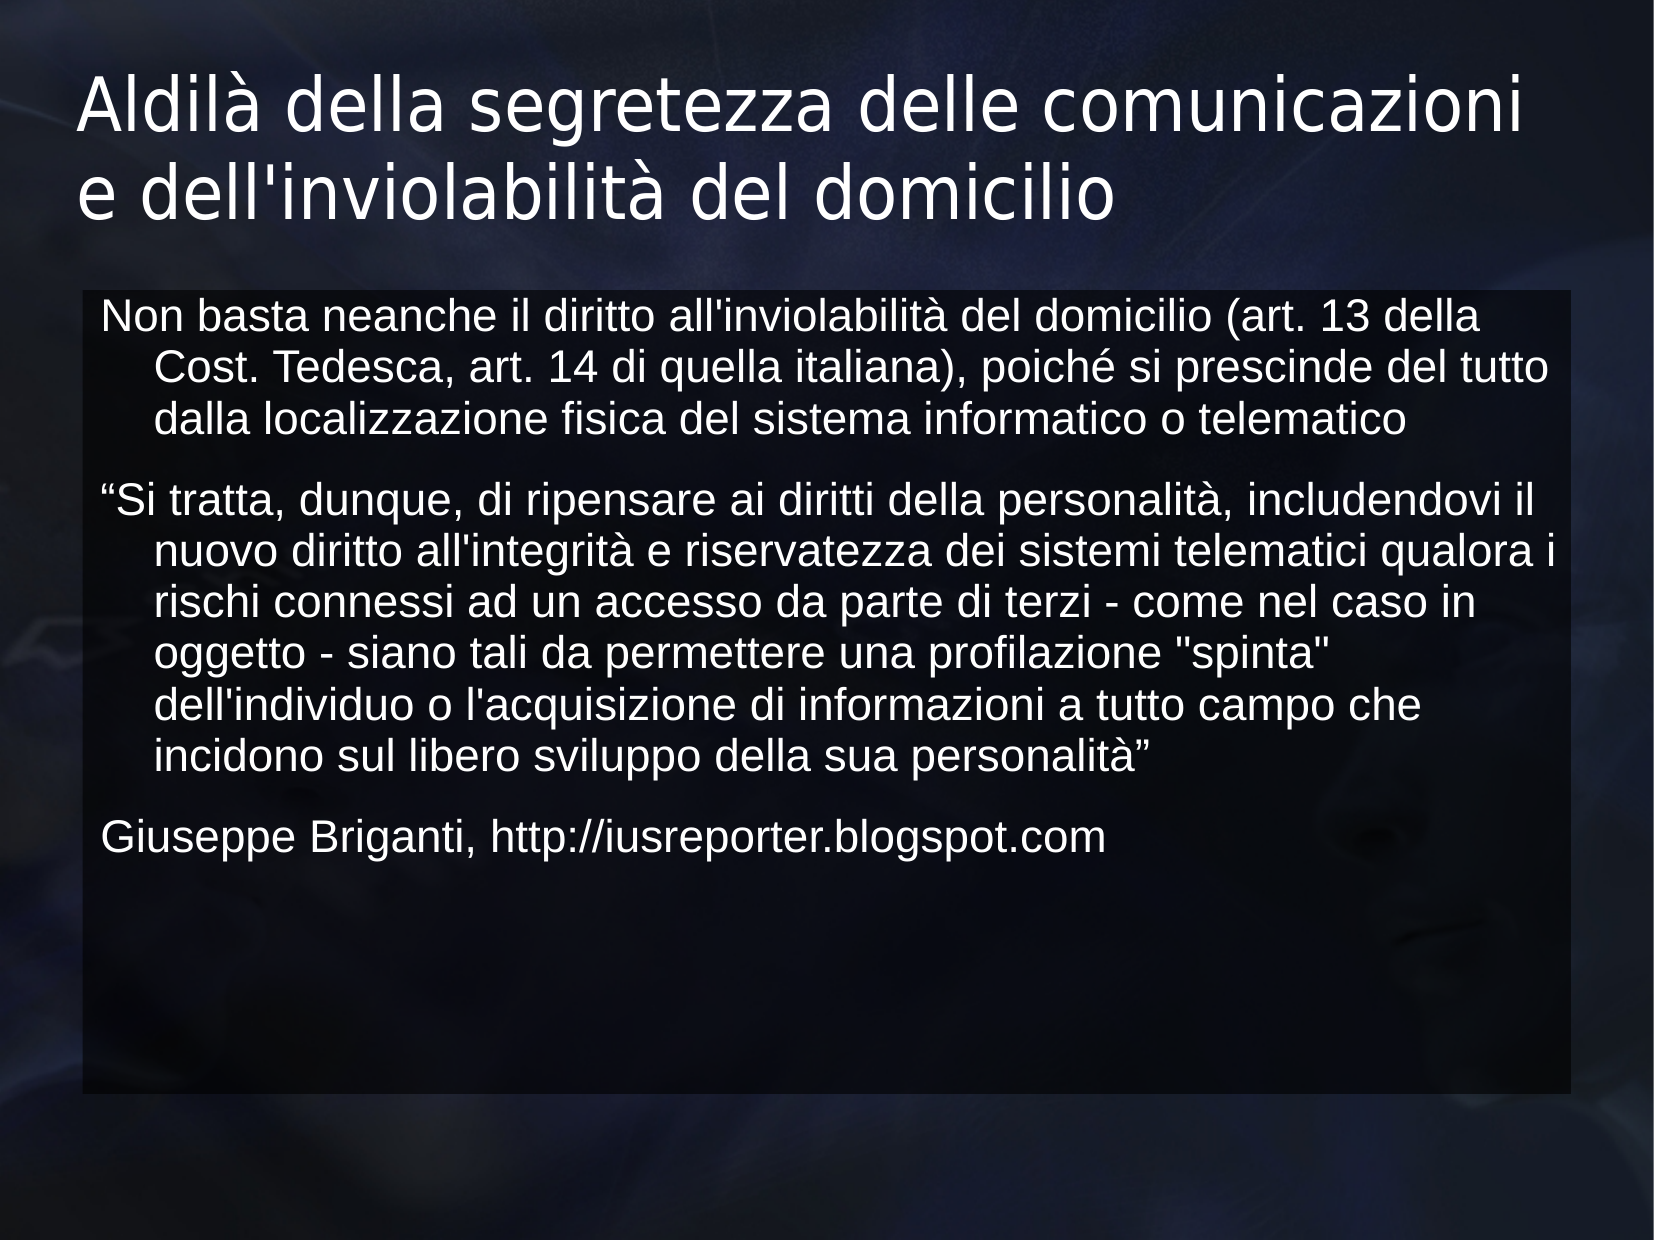

# Aldilà della segretezza delle comunicazioni e dell'inviolabilità del domicilio
Non basta neanche il diritto all'inviolabilità del domicilio (art. 13 della Cost. Tedesca, art. 14 di quella italiana), poiché si prescinde del tutto dalla localizzazione fisica del sistema informatico o telematico
“Si tratta, dunque, di ripensare ai diritti della personalità, includendovi il nuovo diritto all'integrità e riservatezza dei sistemi telematici qualora i rischi connessi ad un accesso da parte di terzi - come nel caso in oggetto - siano tali da permettere una profilazione "spinta" dell'individuo o l'acquisizione di informazioni a tutto campo che incidono sul libero sviluppo della sua personalità”
Giuseppe Briganti, http://iusreporter.blogspot.com